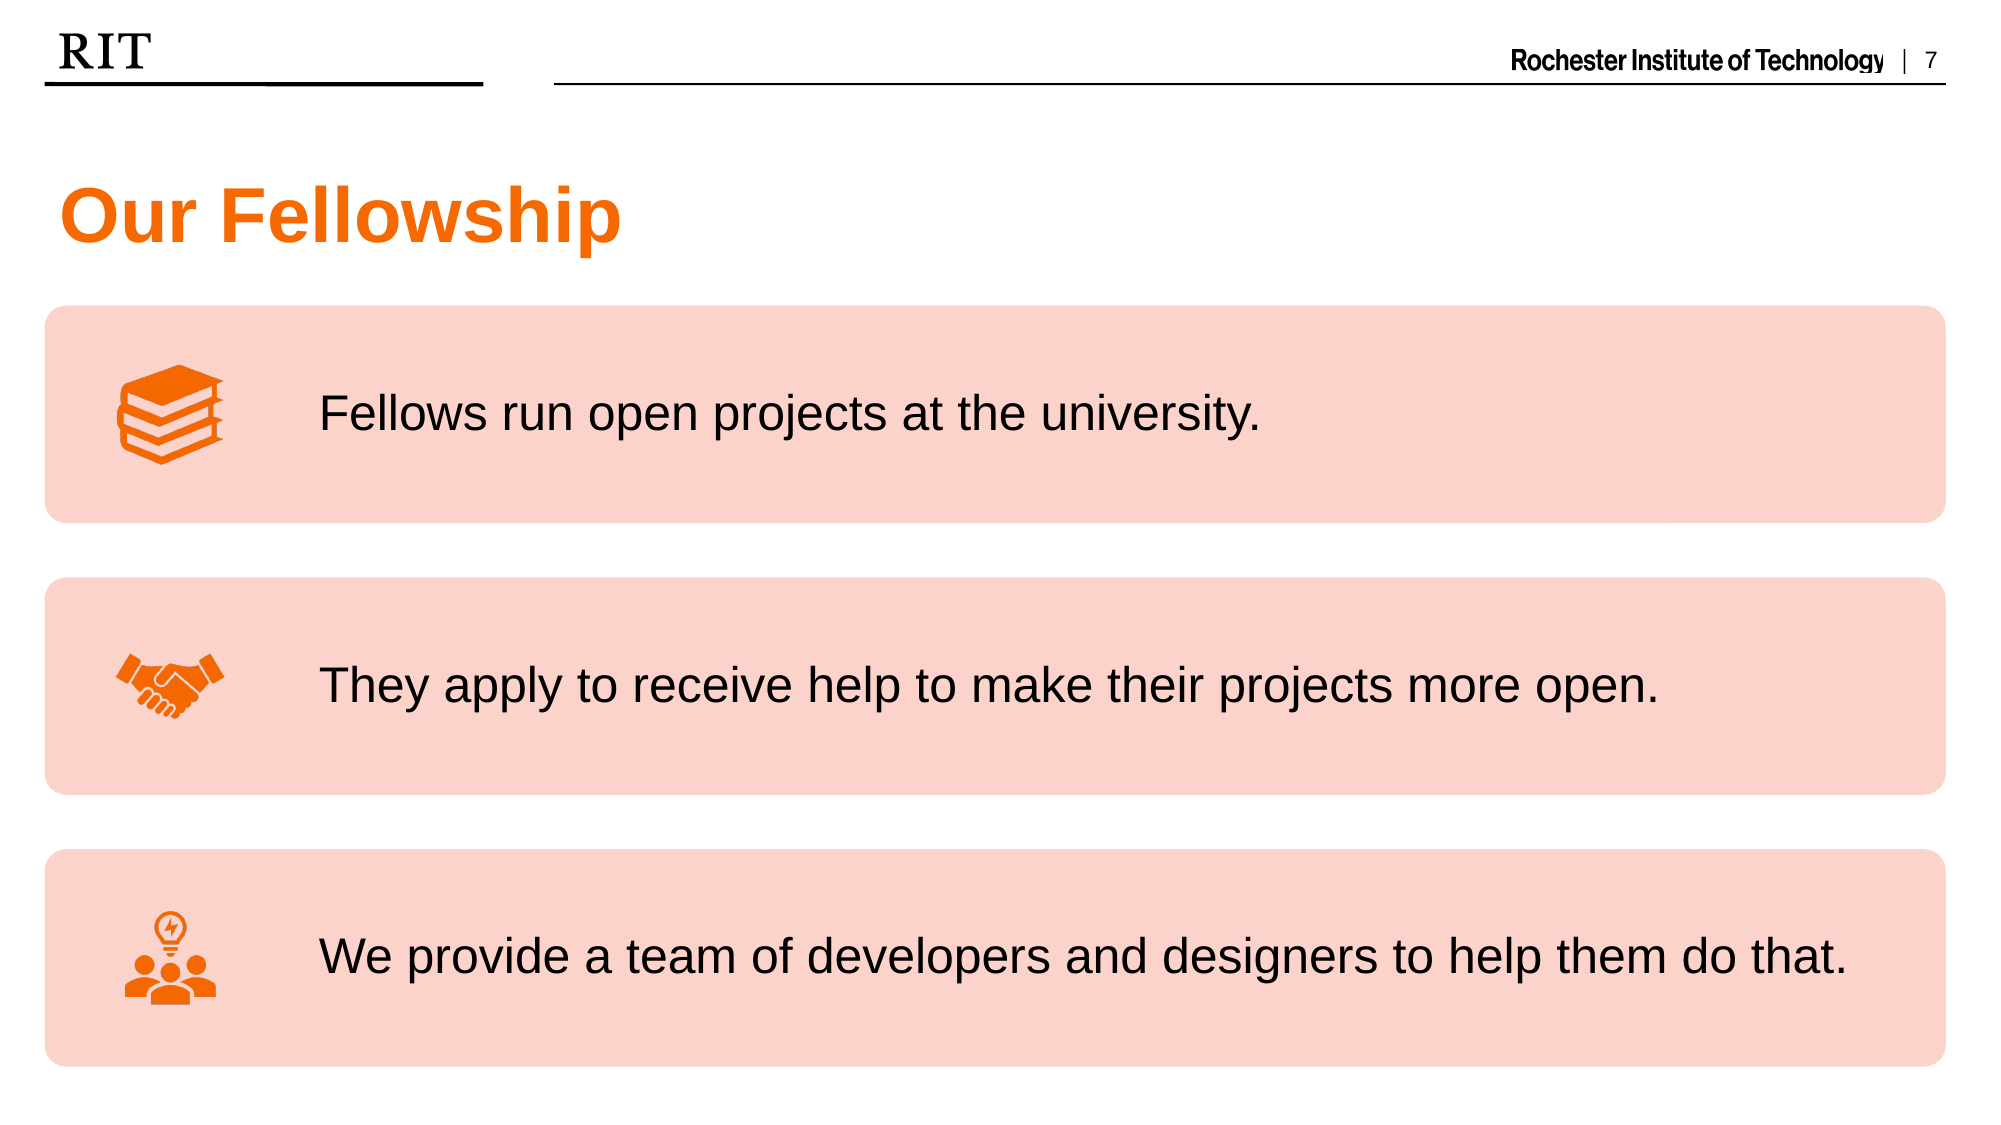

Our Fellowship
Fellows run open projects at the university.
They apply to receive help to make their projects more open.
We provide a team of developers and designers to help them do that.